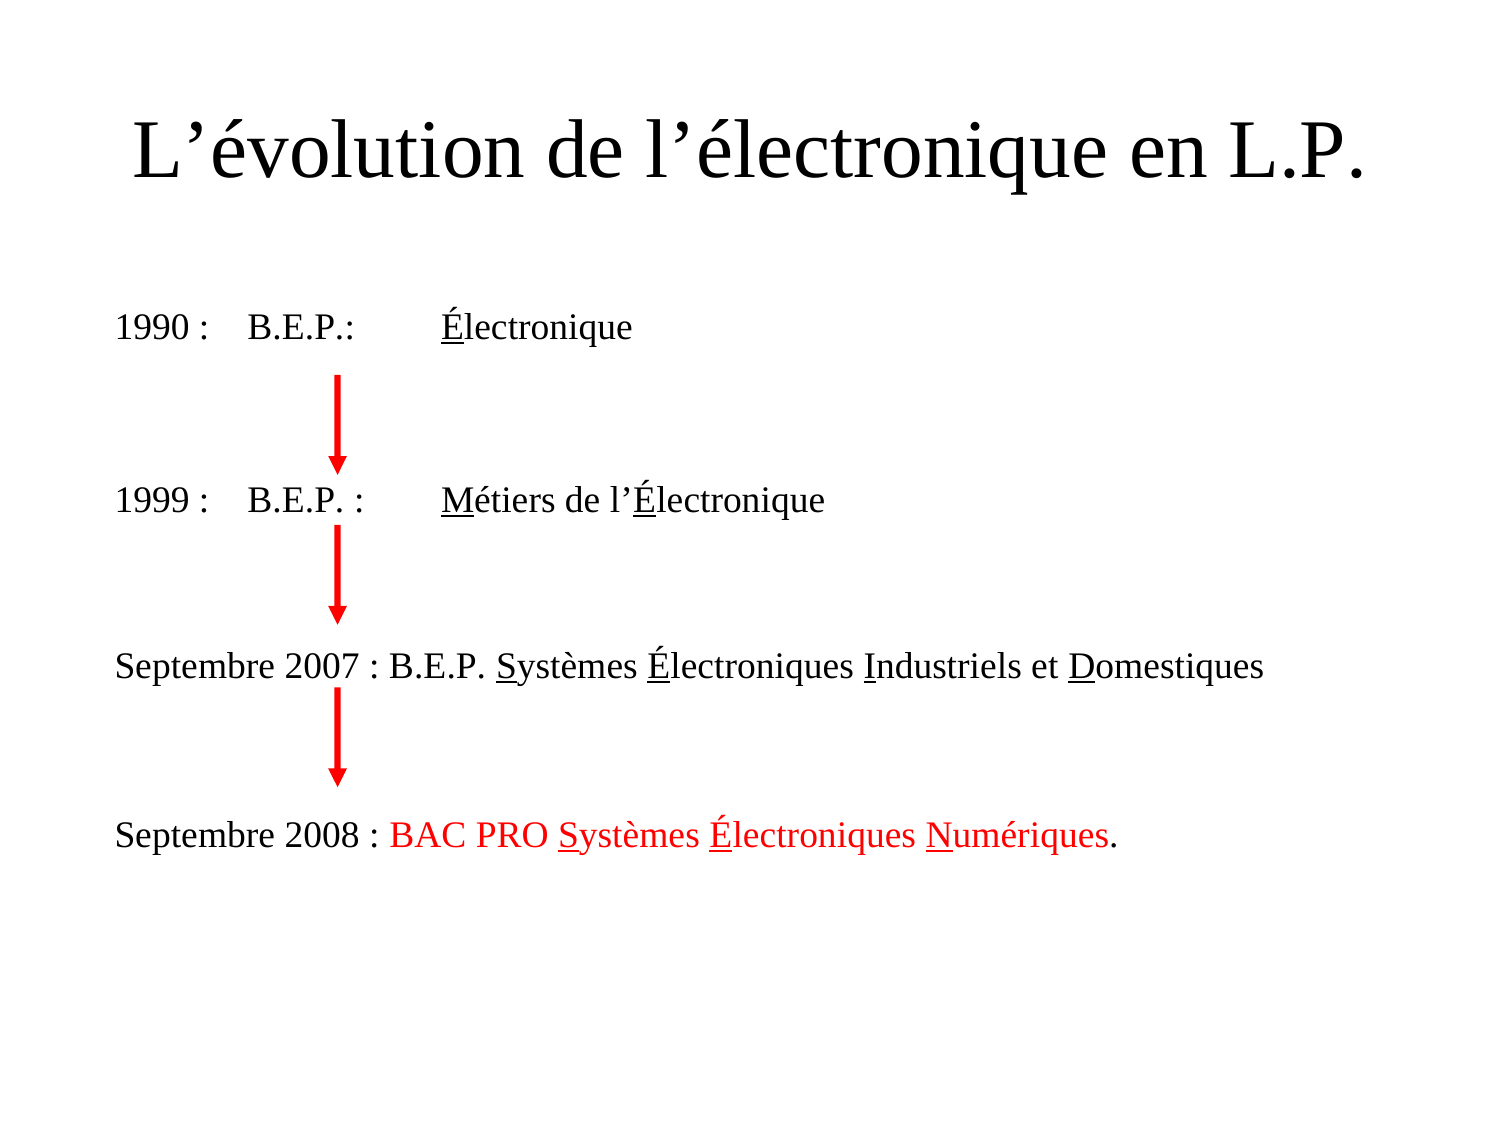

# L’évolution de l’électronique en L.P.
1990 : B.E.P.: Électronique
1999 : B.E.P. : Métiers de l’Électronique
Septembre 2007 : B.E.P. Systèmes Électroniques Industriels et Domestiques
Septembre 2008 : BAC PRO Systèmes Électroniques Numériques.